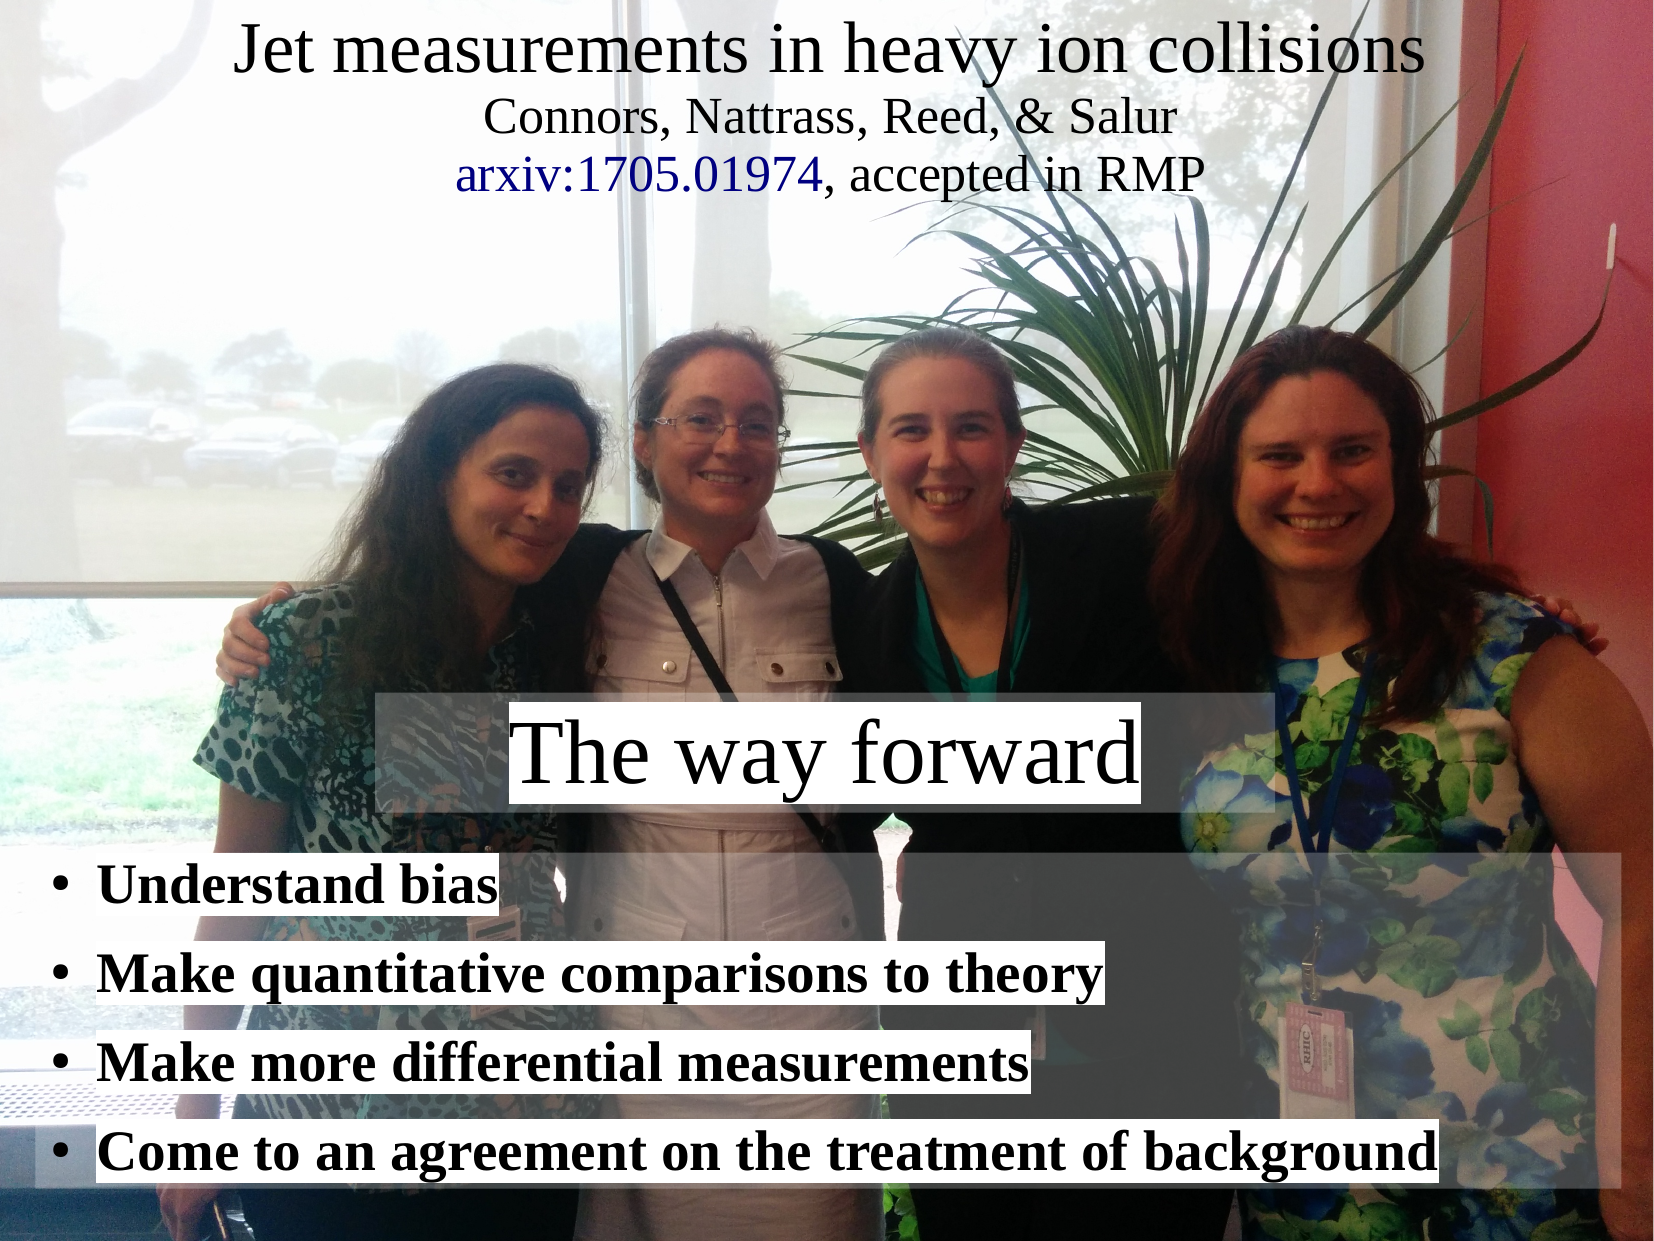

Jet measurements in heavy ion collisions
Connors, Nattrass, Reed, & Salur
arxiv:1705.01974, accepted in RMP
# The way forward
Understand bias
Make quantitative comparisons to theory
Make more differential measurements
Come to an agreement on the treatment of background